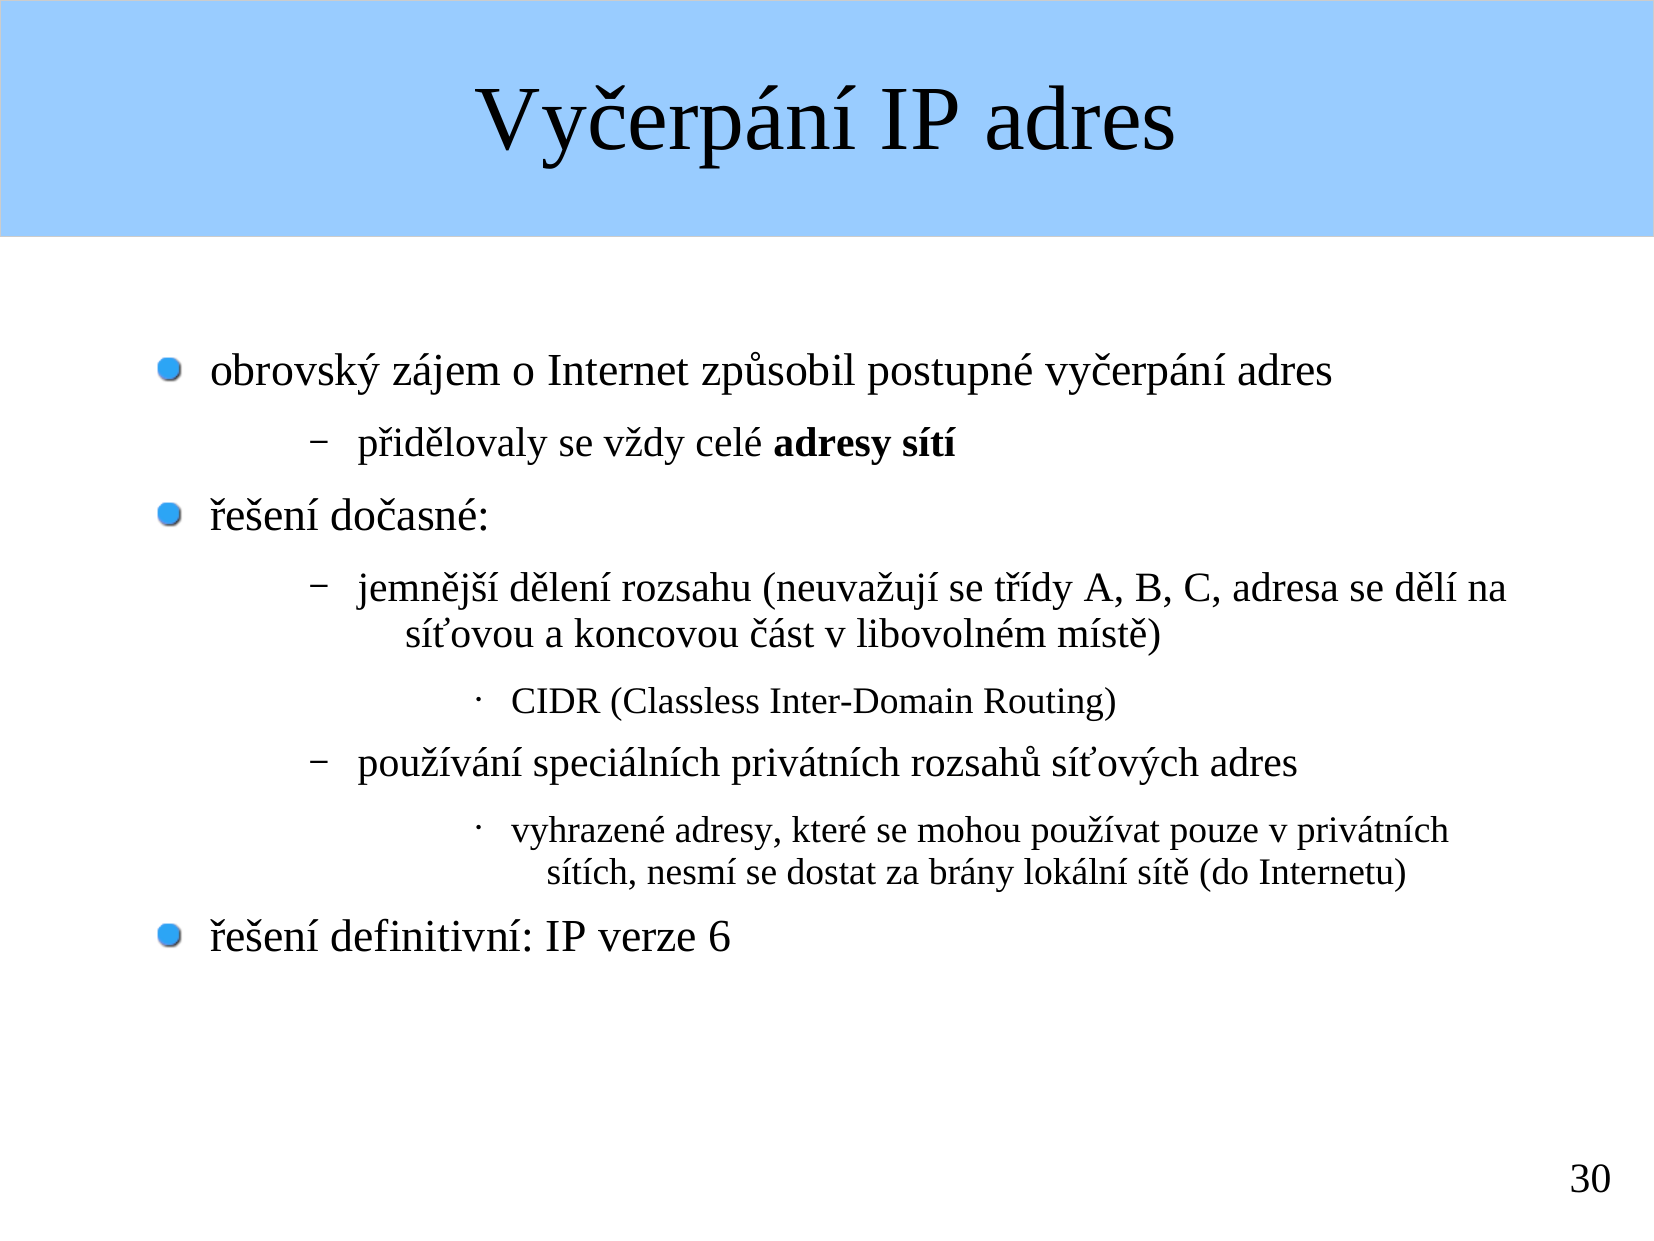

# Vyčerpání IP adres
obrovský zájem o Internet způsobil postupné vyčerpání adres
přidělovaly se vždy celé adresy sítí
řešení dočasné:
jemnější dělení rozsahu (neuvažují se třídy A, B, C, adresa se dělí na síťovou a koncovou část v libovolném místě)
CIDR (Classless Inter-Domain Routing)
používání speciálních privátních rozsahů síťových adres
vyhrazené adresy, které se mohou používat pouze v privátních sítích, nesmí se dostat za brány lokální sítě (do Internetu)
řešení definitivní: IP verze 6